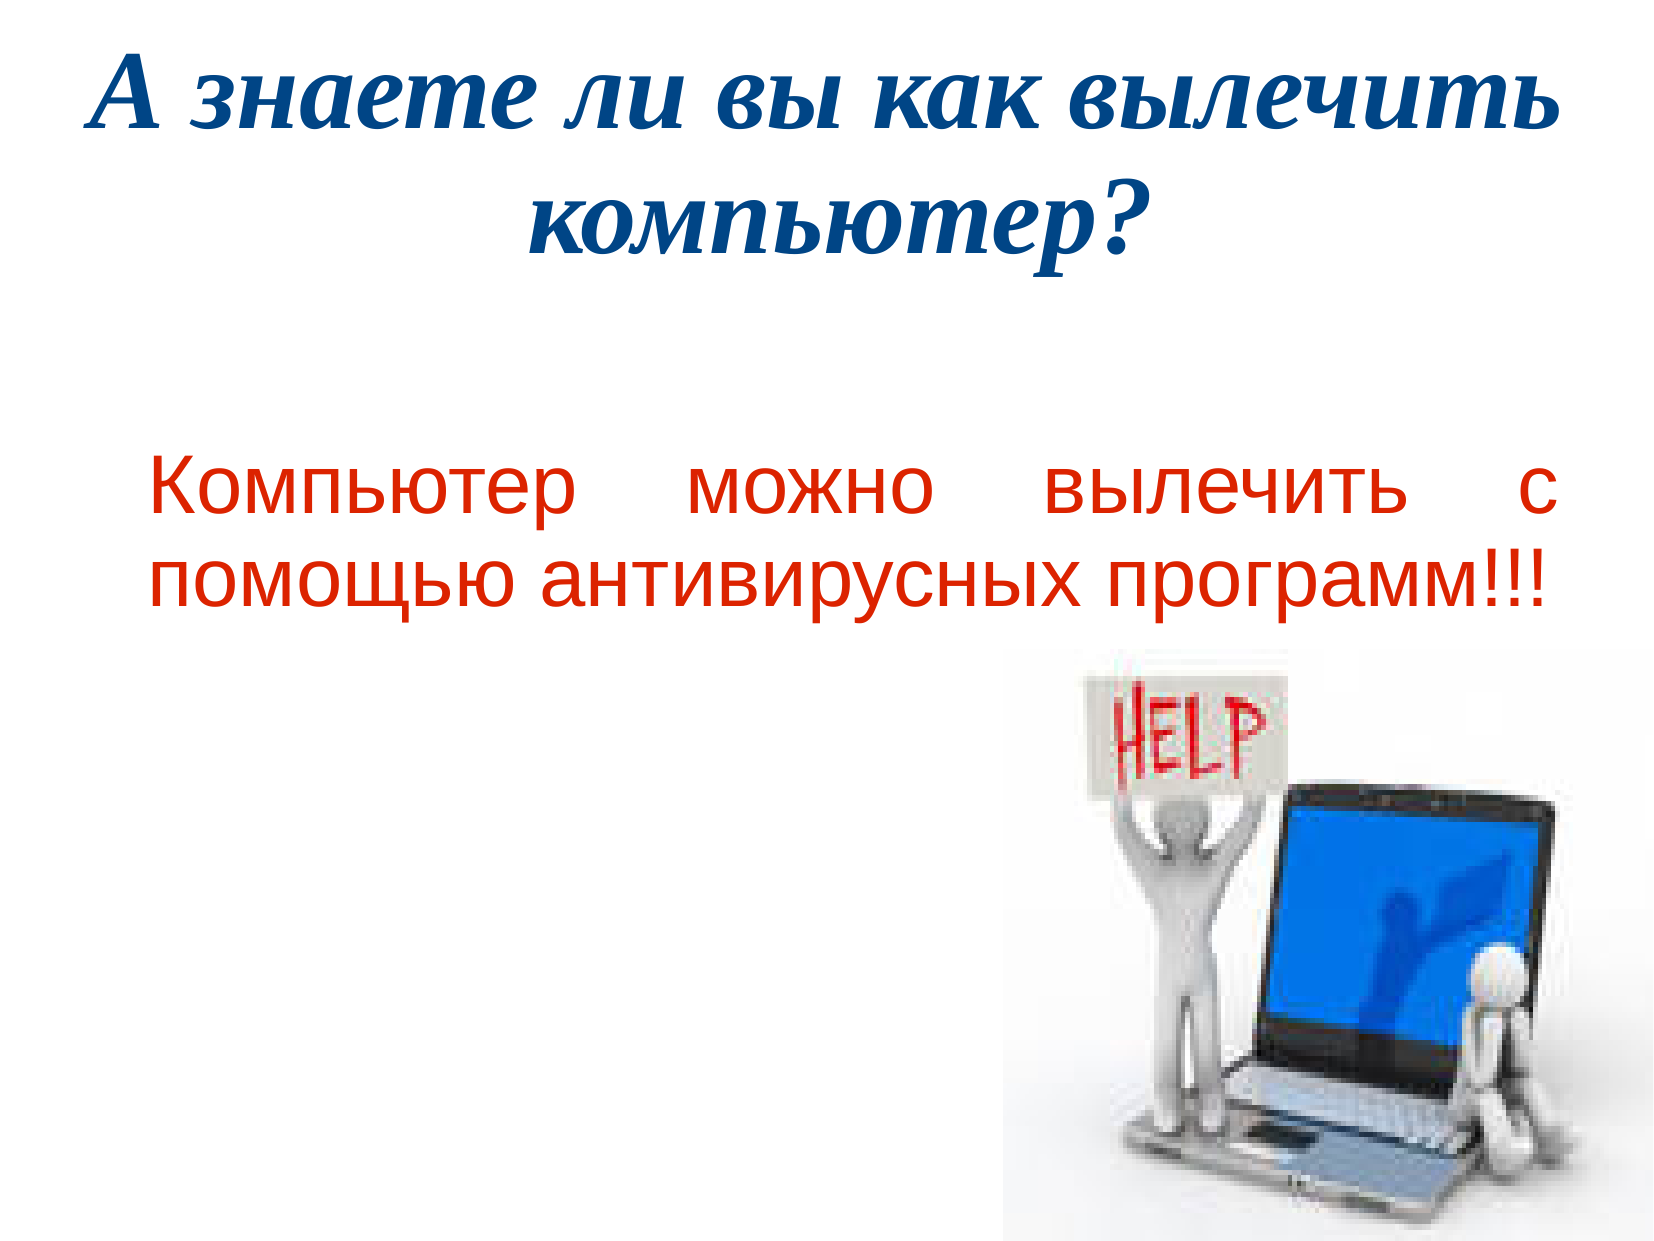

# А знаете ли вы как вылечить компьютер?
Компьютер можно вылечить с помощью антивирусных программ!!!